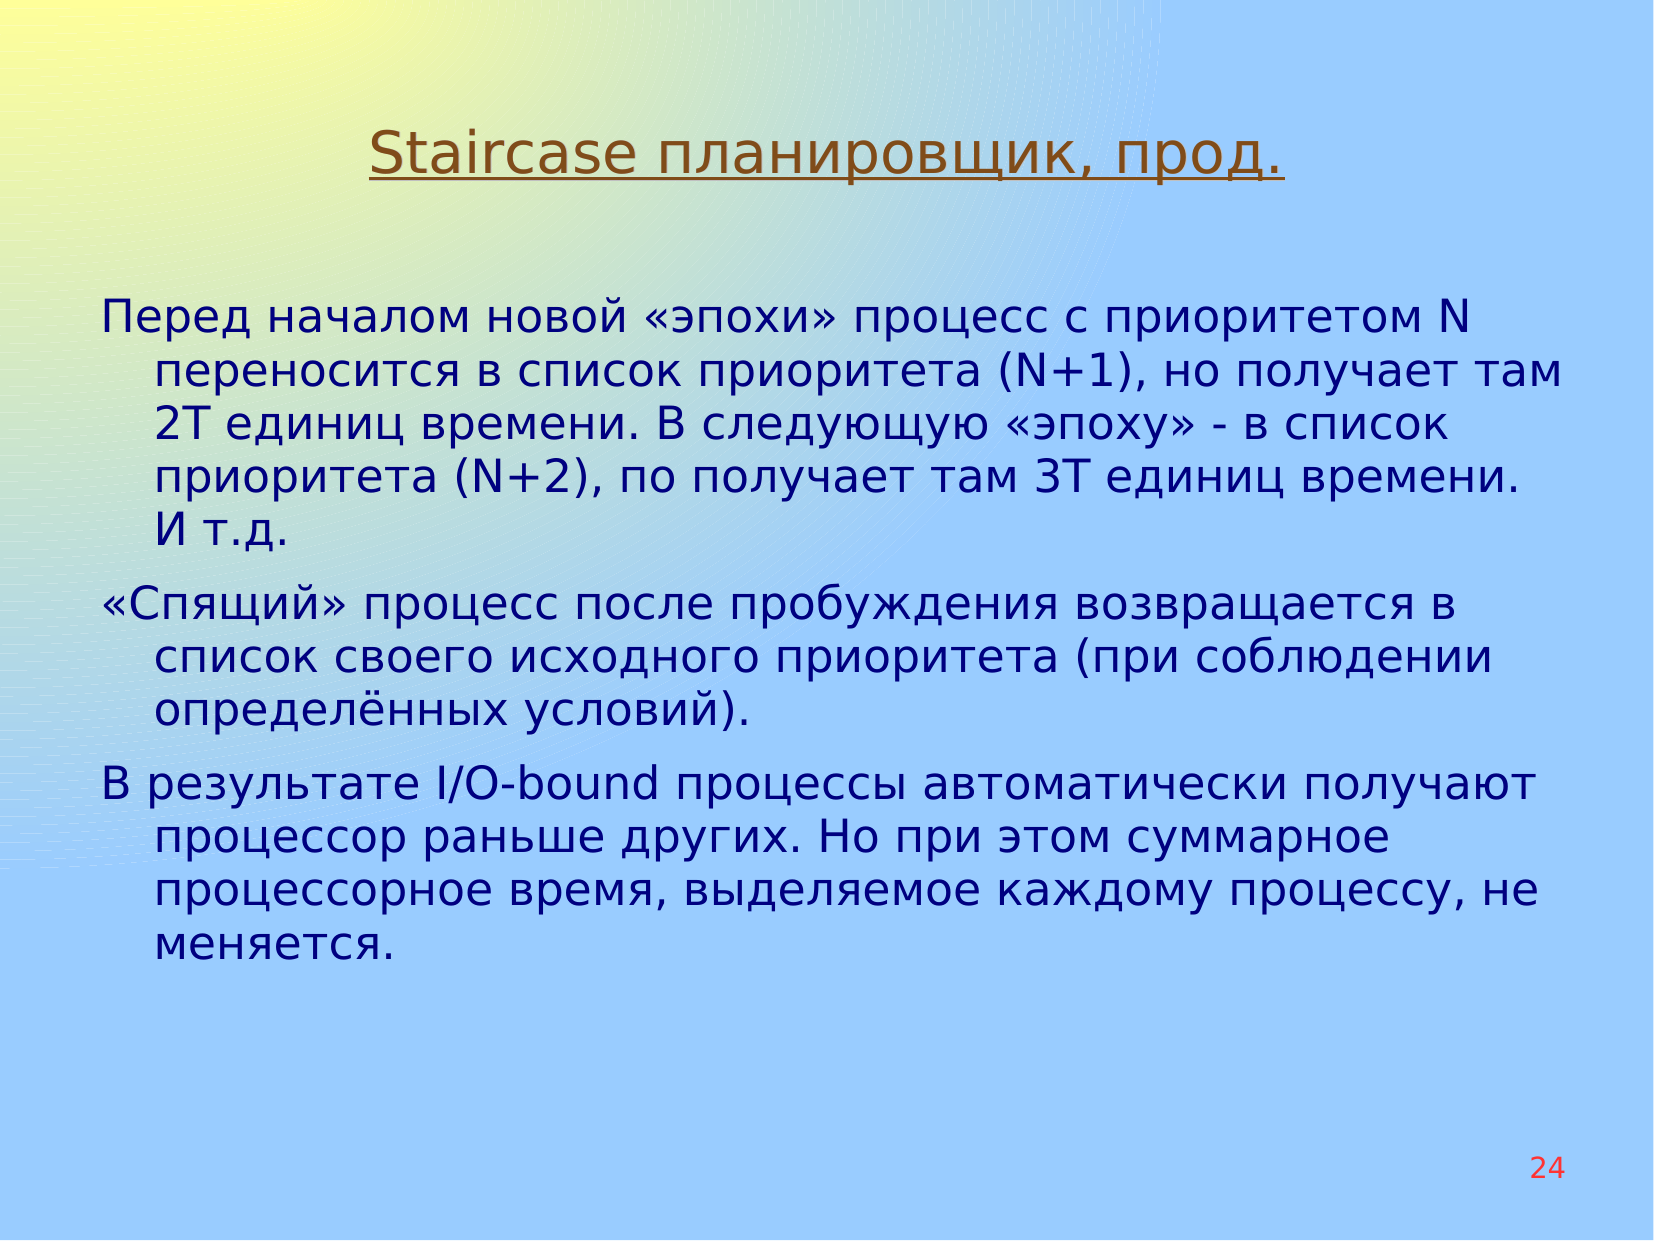

# Staircase планировщик, прод.
Перед началом новой «эпохи» процесс с приоритетом N переносится в список приоритета (N+1), но получает там 2T единиц времени. В следующую «эпоху» - в список приоритета (N+2), по получает там 3T единиц времени. И т.д.
«Спящий» процесс после пробуждения возвращается в список своего исходного приоритета (при соблюдении определённых условий).
В результате I/O-bound процессы автоматически получают процессор раньше других. Но при этом суммарное процессорное время, выделяемое каждому процессу, не меняется.
24